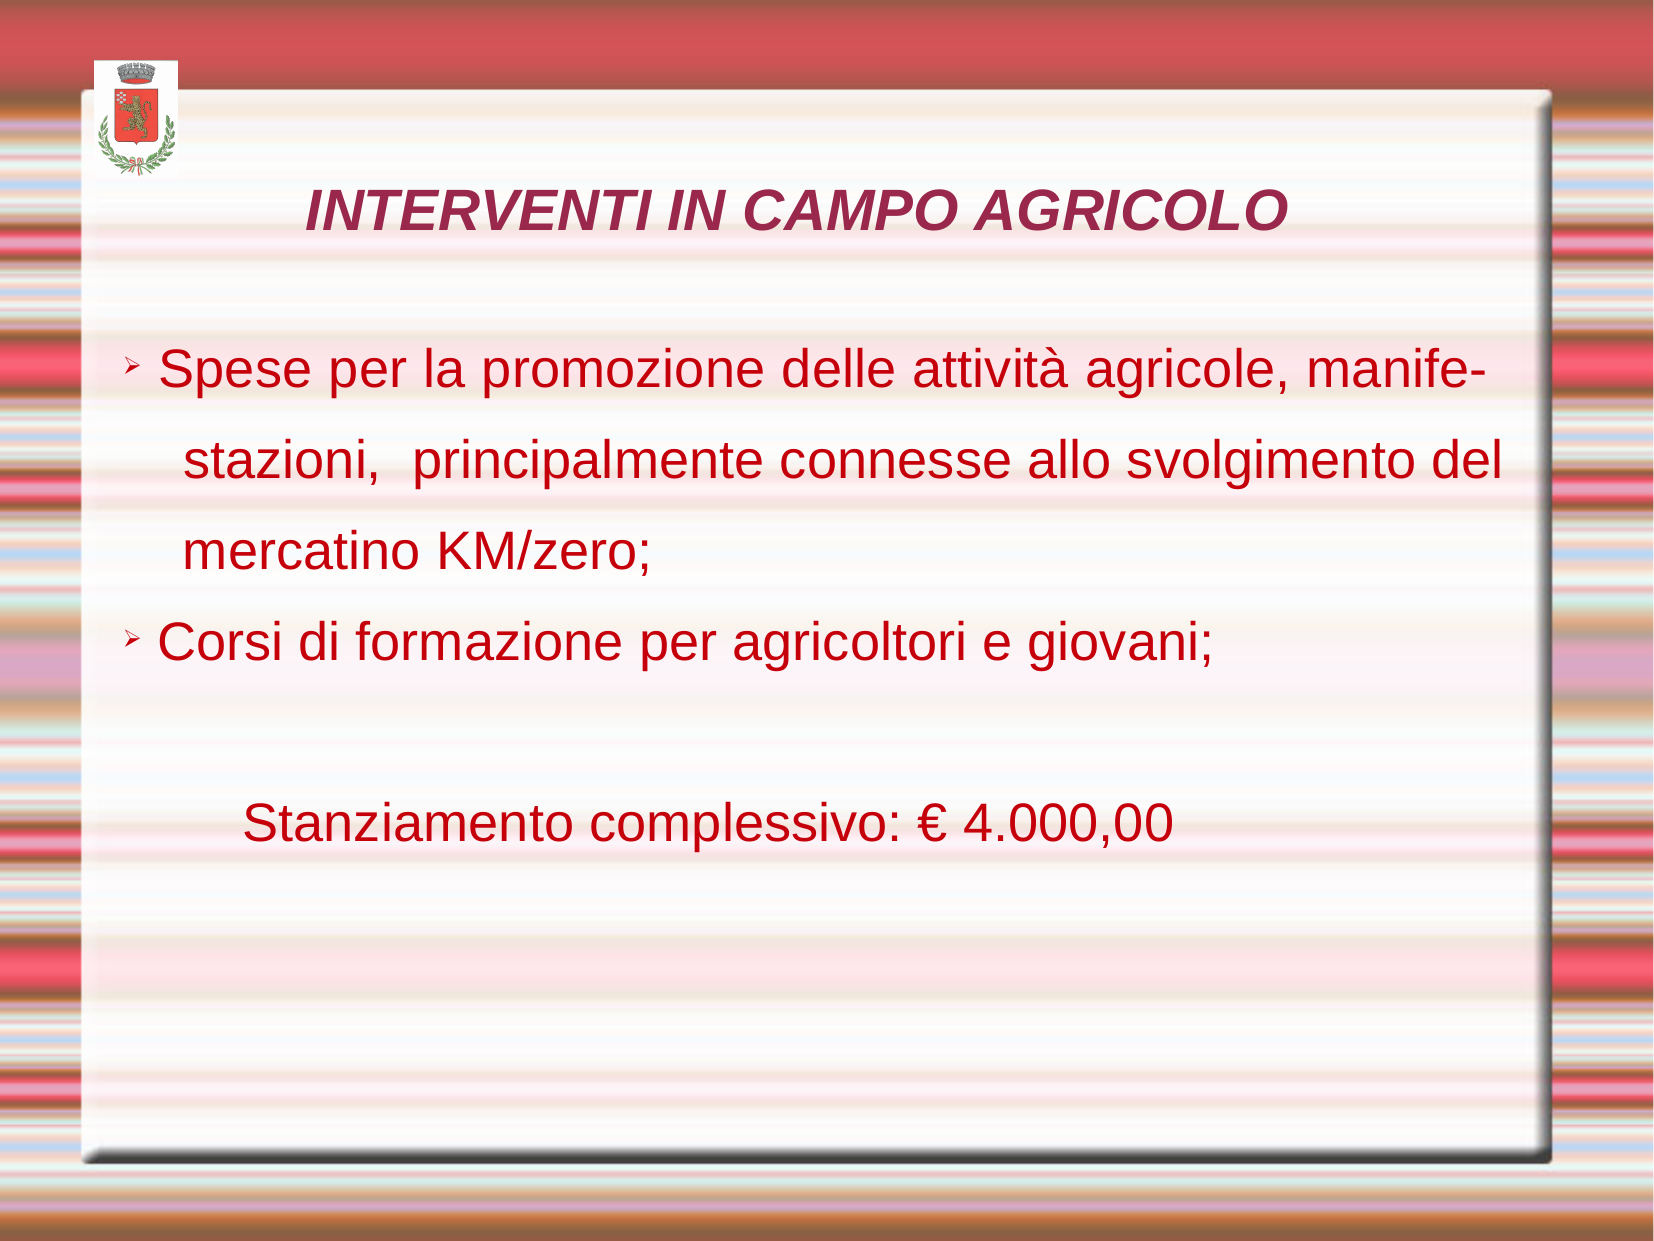

# INTERVENTI IN CAMPO AGRICOLO
 Spese per la promozione delle attività agricole, manife- stazioni, principalmente connesse allo svolgimento del mercatino KM/zero;
 Corsi di formazione per agricoltori e giovani;
 Stanziamento complessivo: € 4.000,00